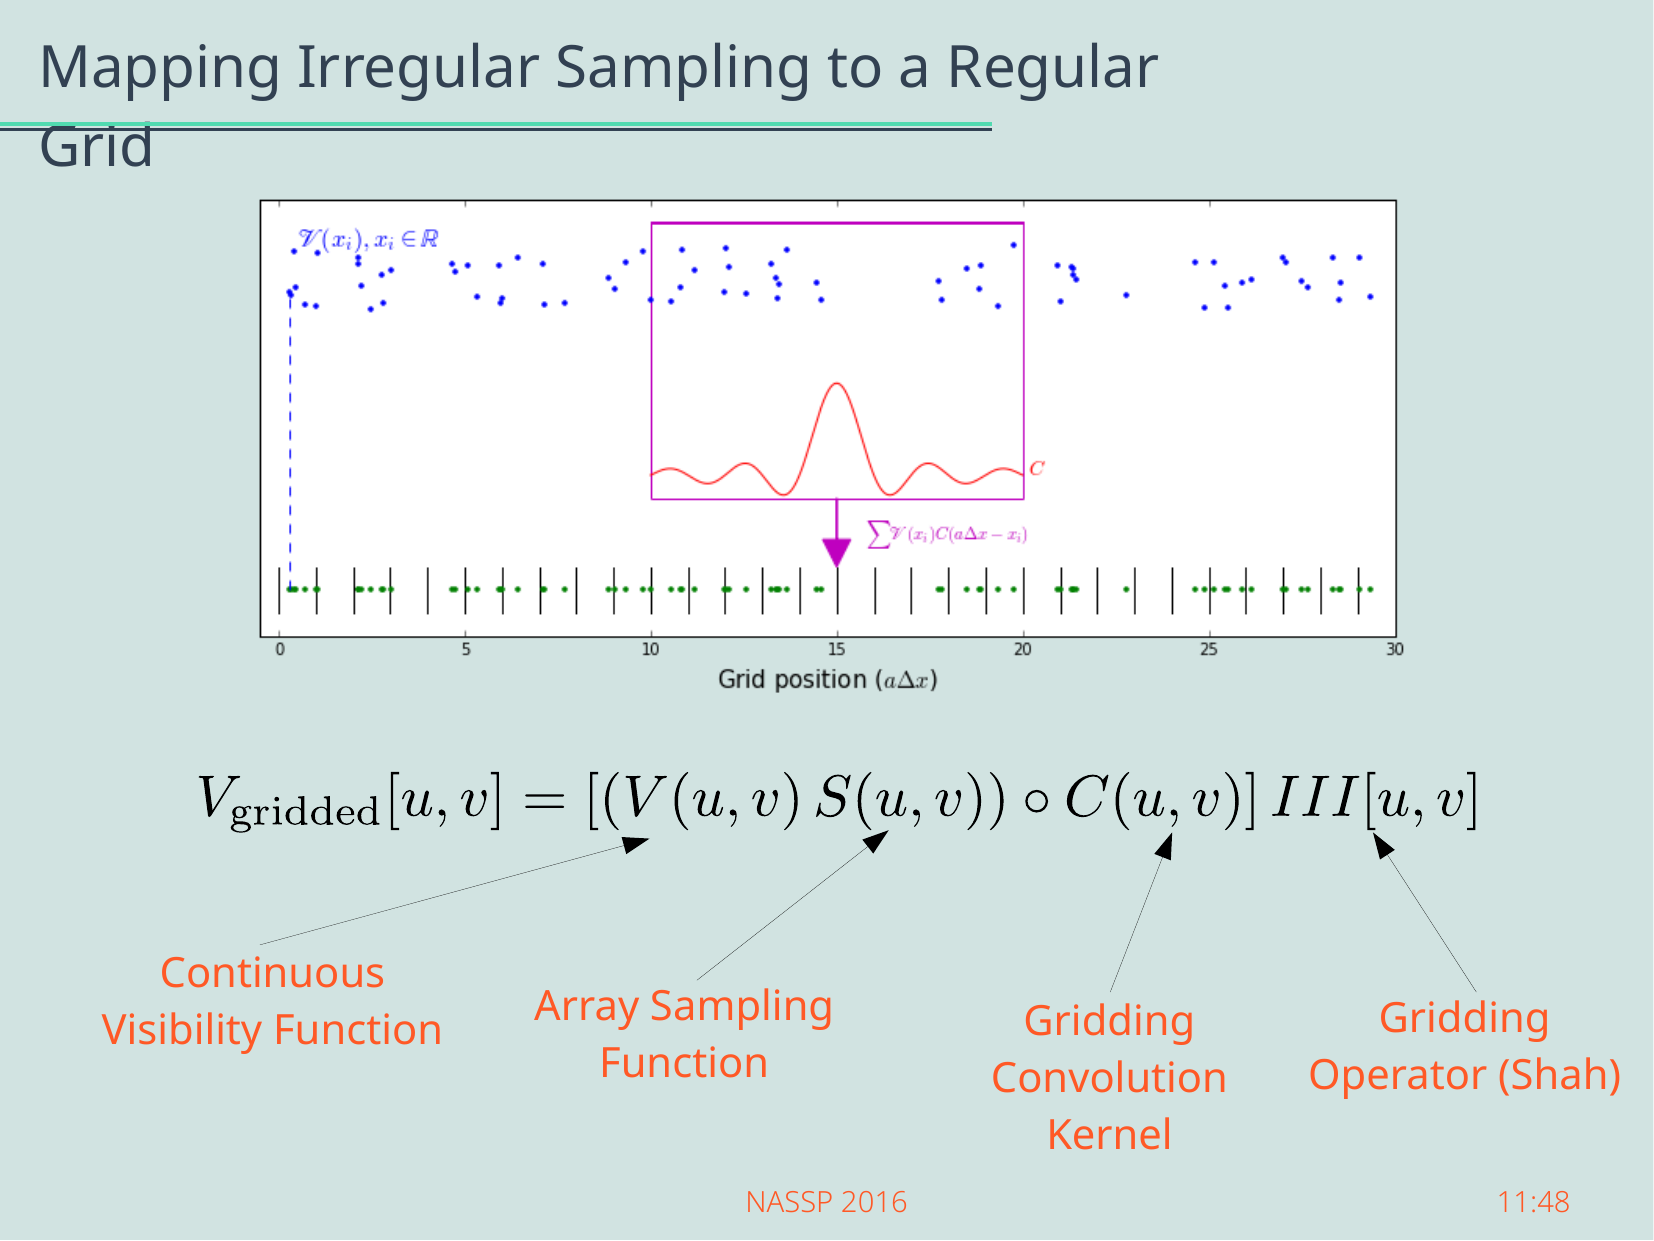

Mapping Irregular Sampling to a Regular Grid
Continuous Visibility Function
Array Sampling Function
Gridding Operator (Shah)
Gridding Convolution Kernel
NASSP 2016
11